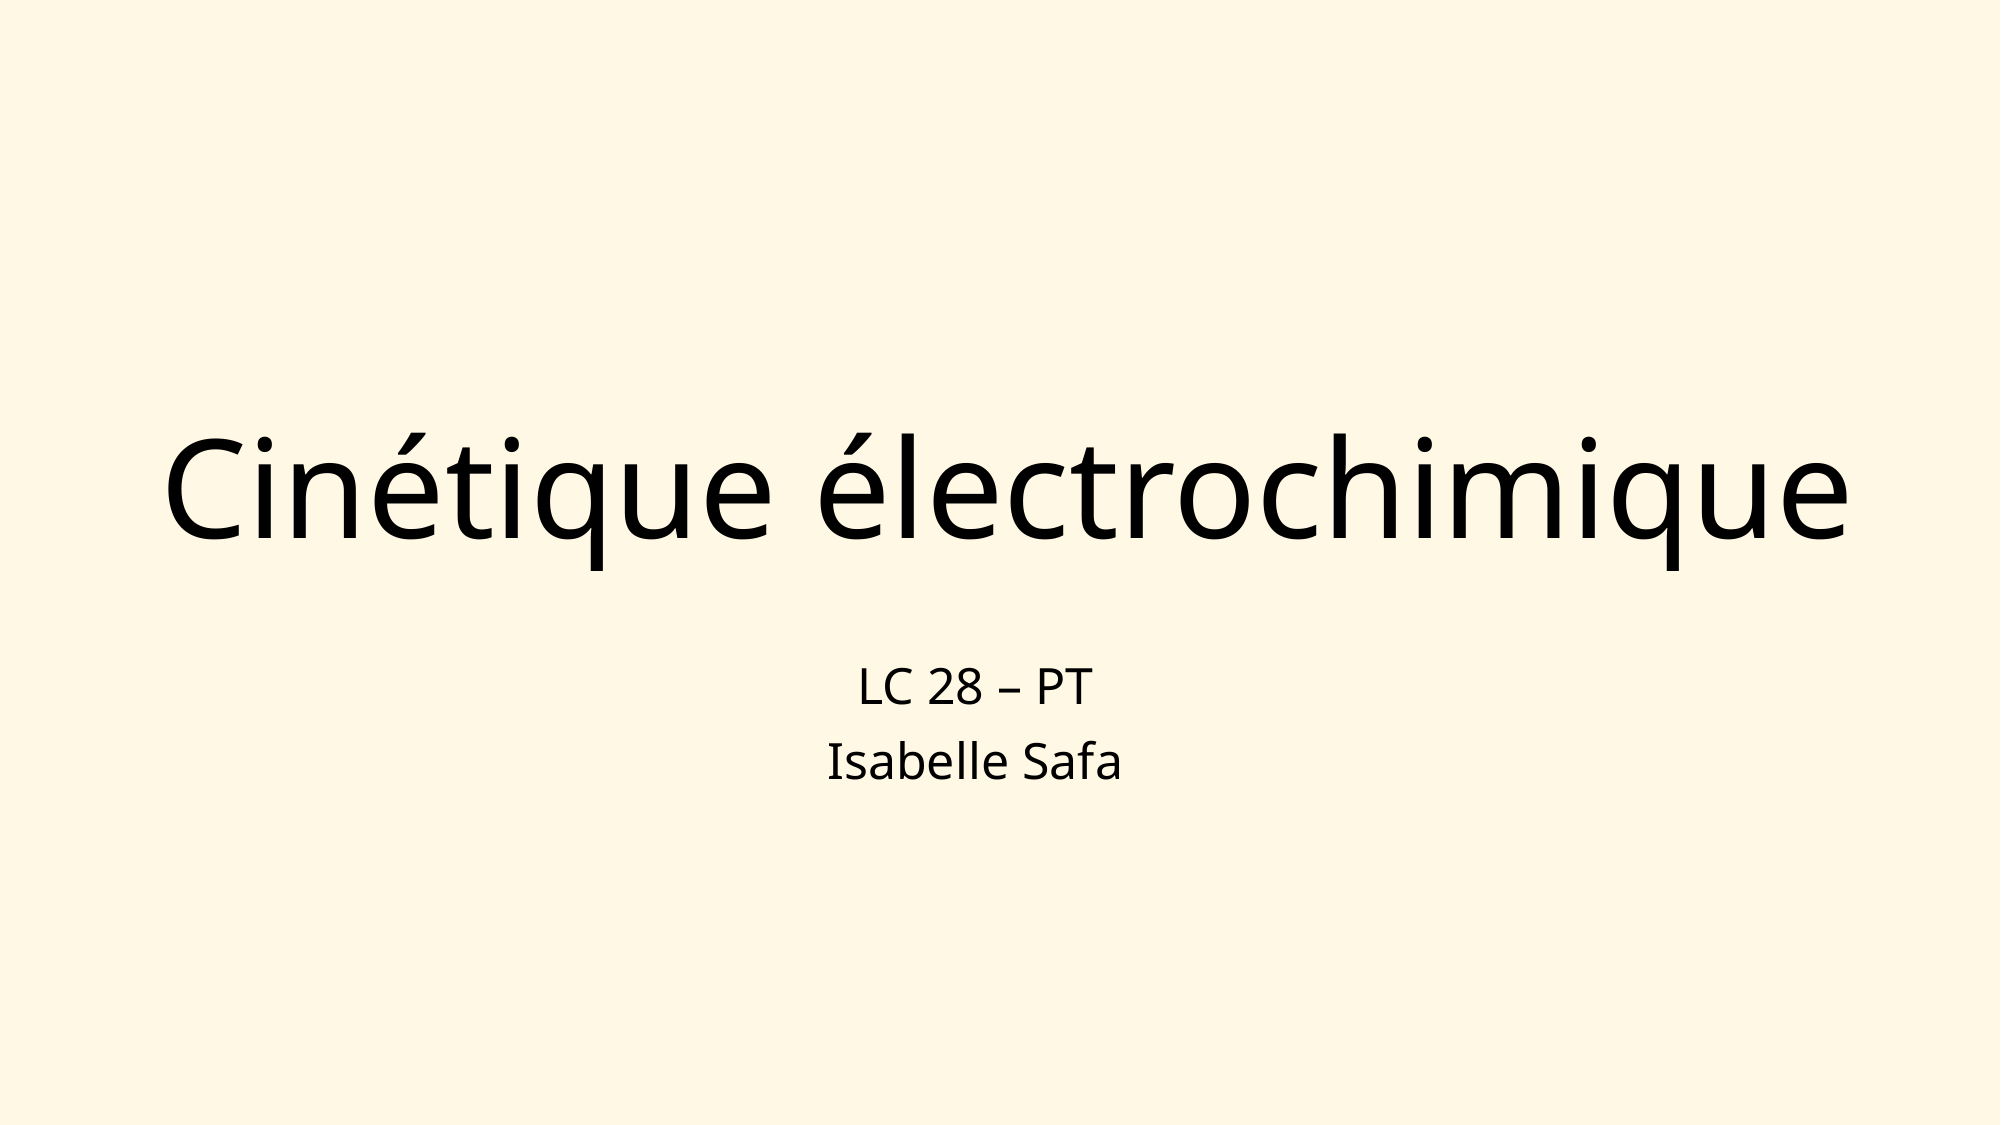

# Cinétique électrochimique
LC 28 – PT
Isabelle Safa